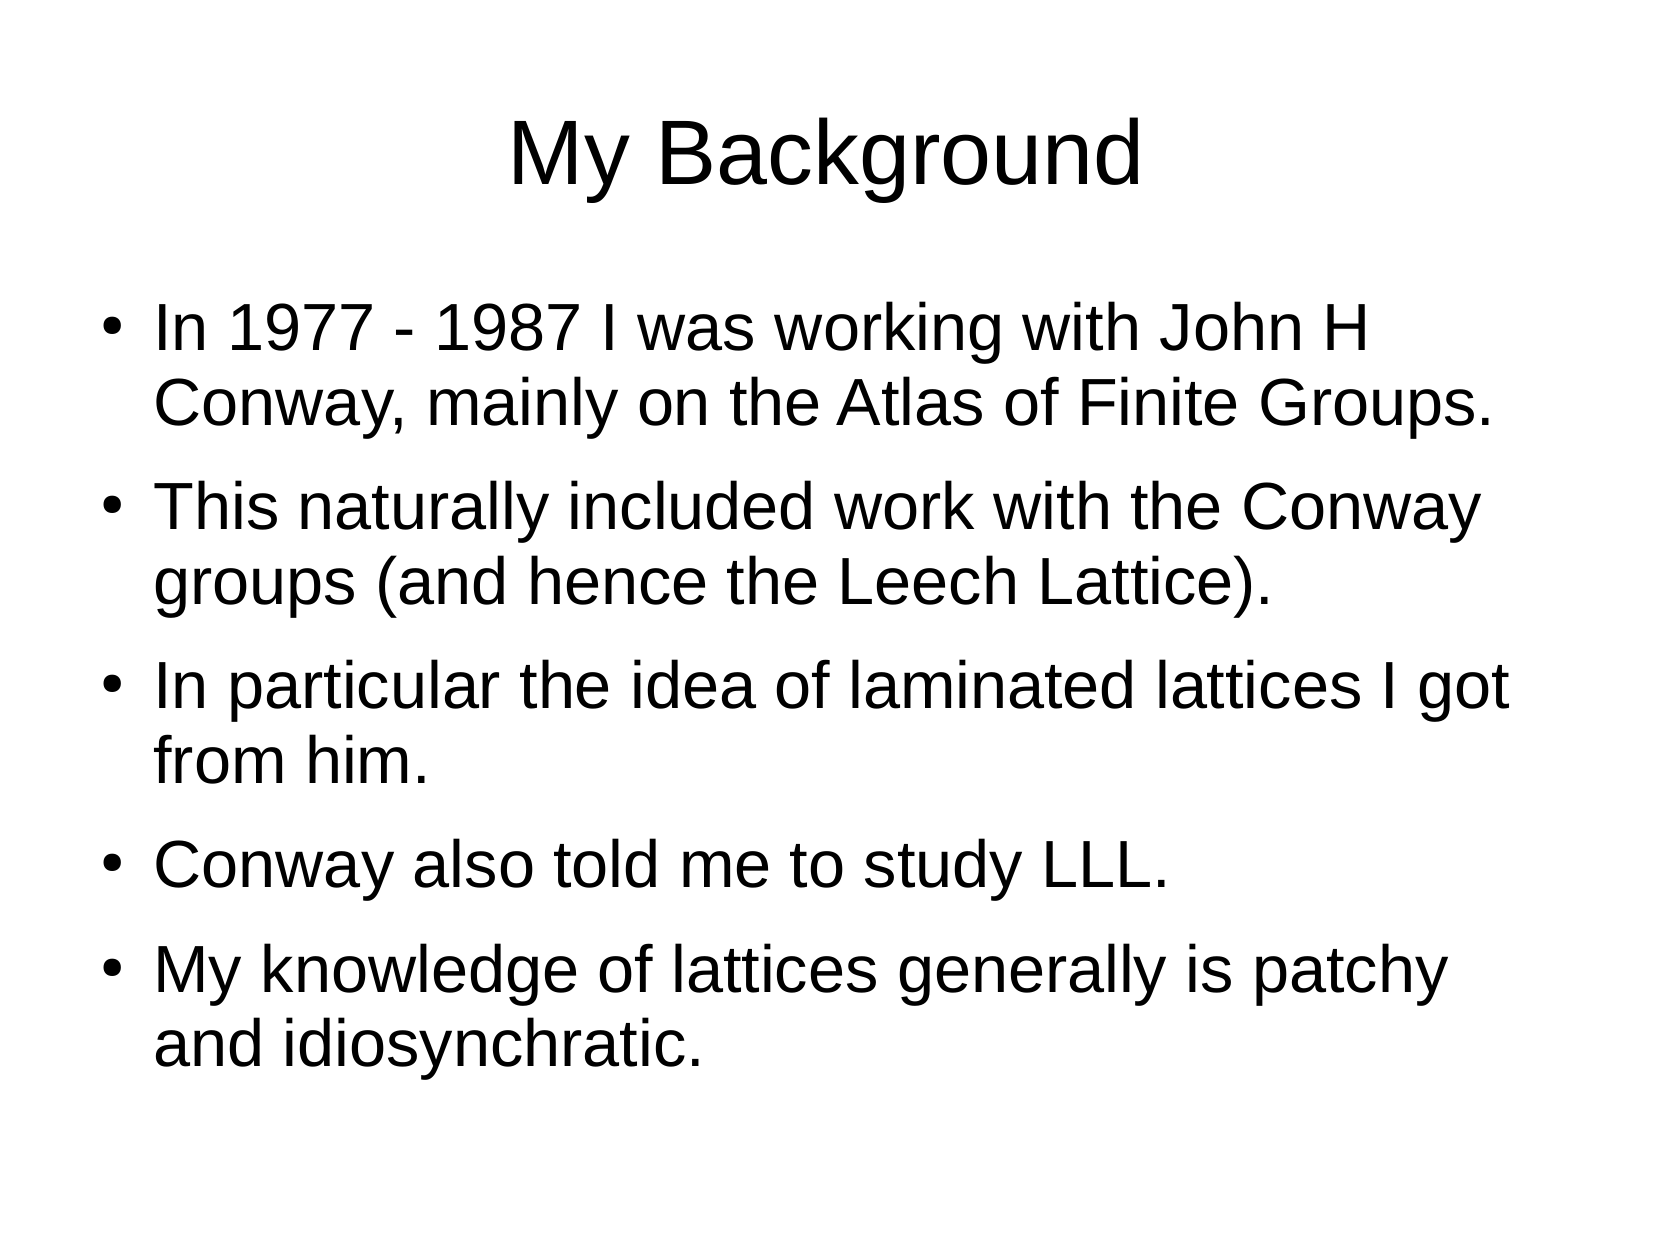

# My Background
In 1977 - 1987 I was working with John H Conway, mainly on the Atlas of Finite Groups.
This naturally included work with the Conway groups (and hence the Leech Lattice).
In particular the idea of laminated lattices I got from him.
Conway also told me to study LLL.
My knowledge of lattices generally is patchy and idiosynchratic.